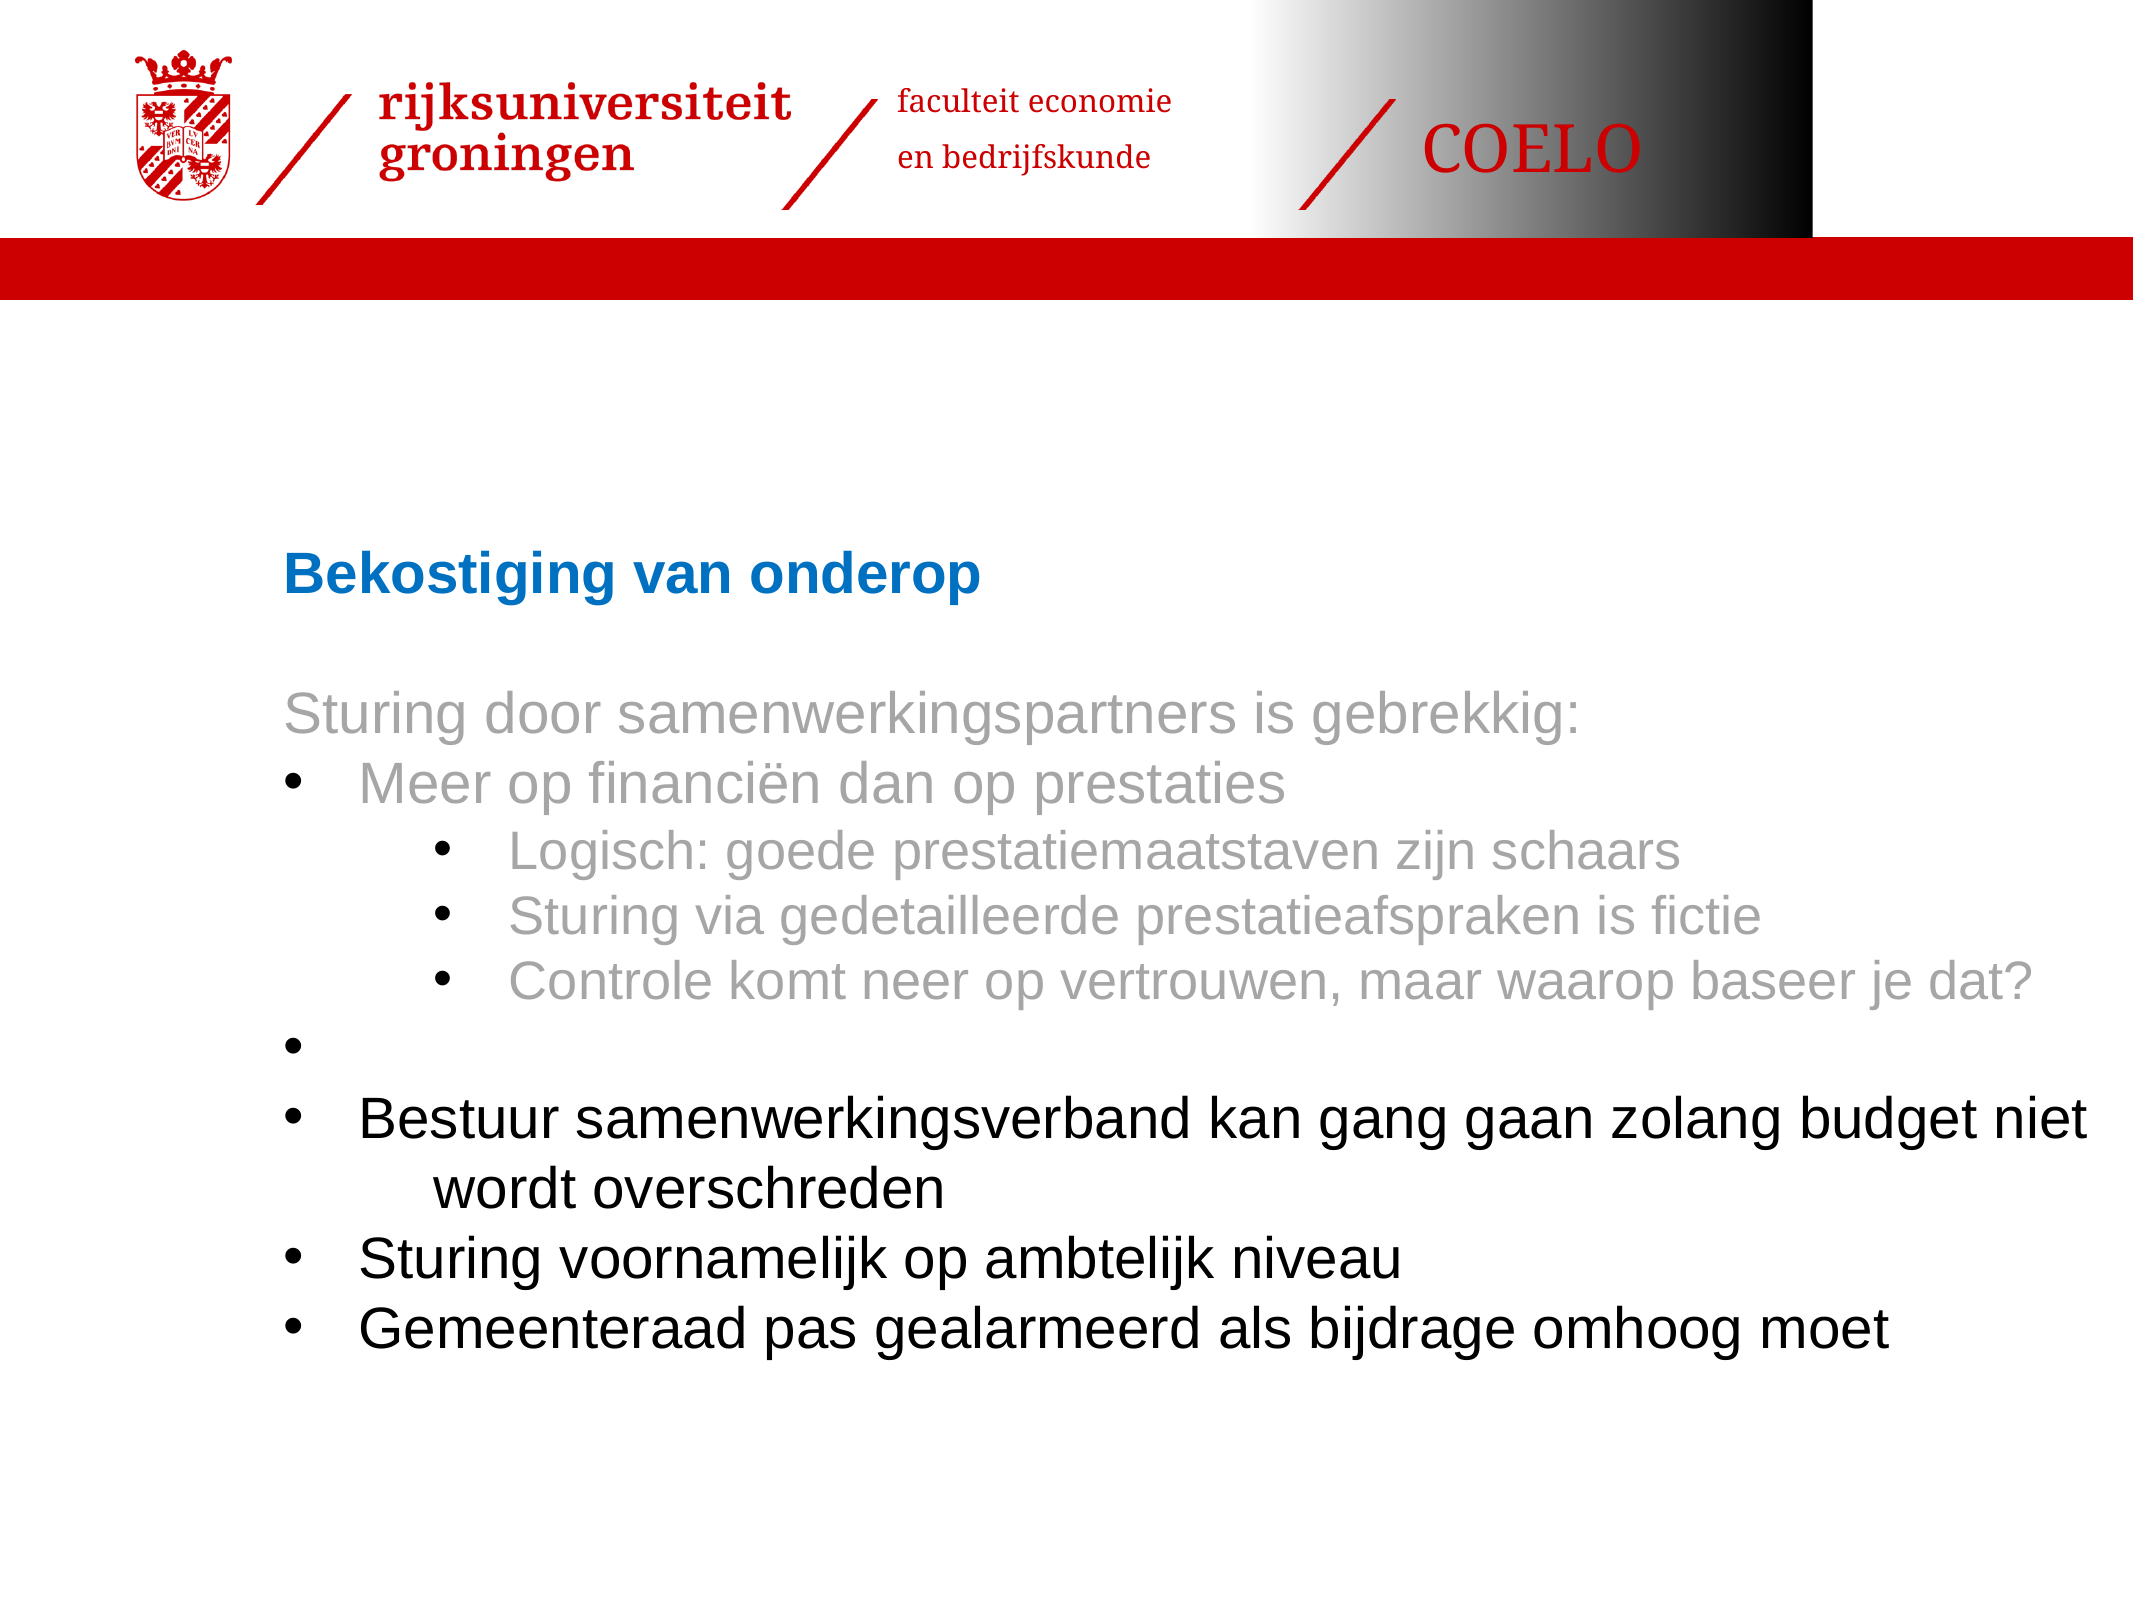

Bekostiging van onderop
Sturing door samenwerkingspartners is gebrekkig:
Meer op financiën dan op prestaties
Logisch: goede prestatiemaatstaven zijn schaars
Sturing via gedetailleerde prestatieafspraken is fictie
Controle komt neer op vertrouwen, maar waarop baseer je dat?
Bestuur samenwerkingsverband kan gang gaan zolang budget niet wordt overschreden
Sturing voornamelijk op ambtelijk niveau
Gemeenteraad pas gealarmeerd als bijdrage omhoog moet